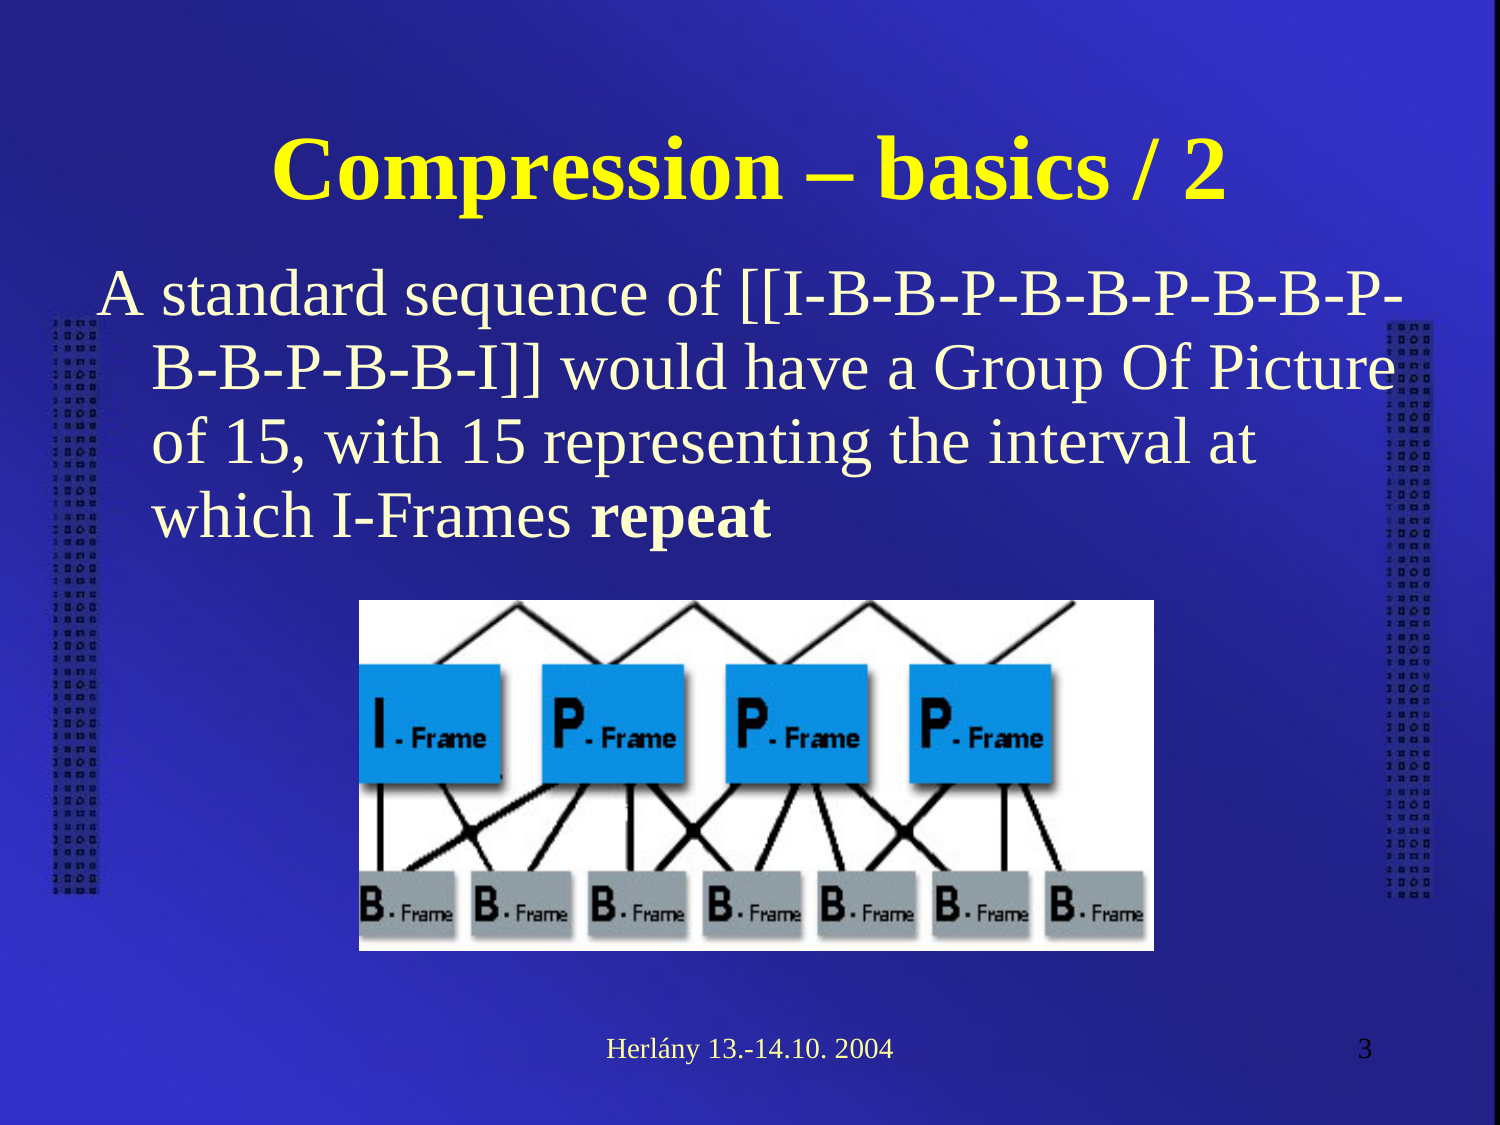

# Compression – basics / 2
A standard sequence of [[I-B-B-P-B-B-P-B-B-P-B-B-P-B-B-I]] would have a Group Of Picture of 15, with 15 representing the interval at which I-Frames repeat
Herlány 13.-14.10. 2004